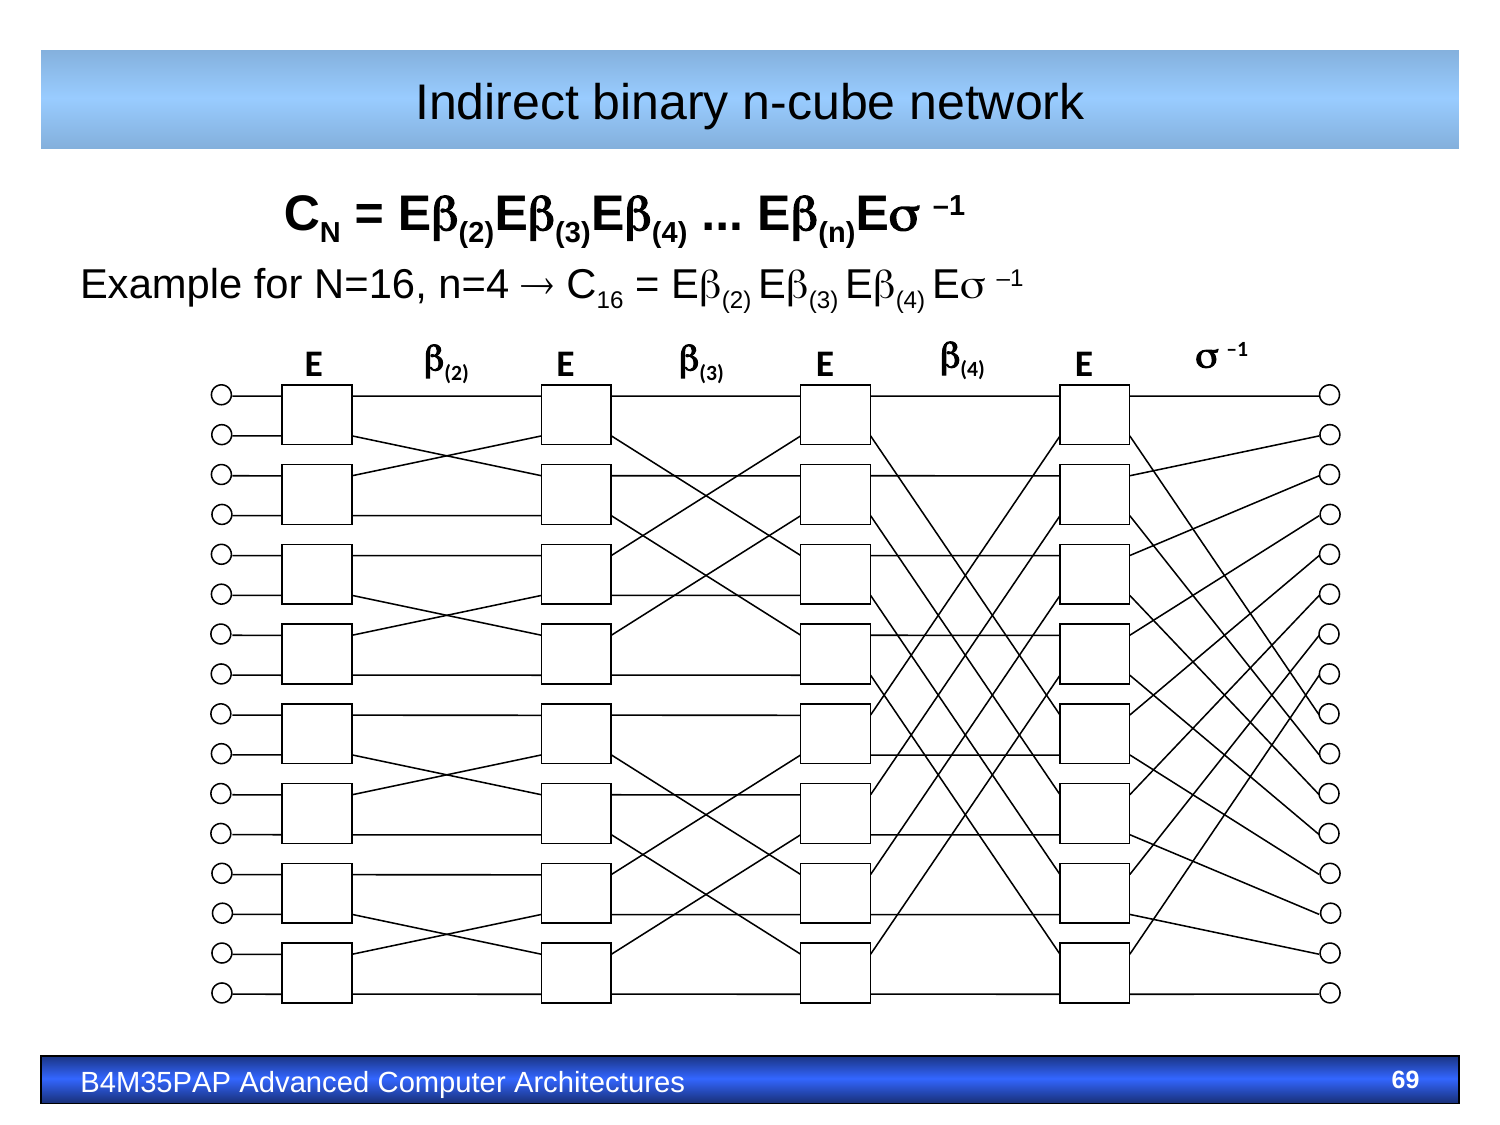

# Indirect binary n-cube network
 			CN = E(2)E(3)E(4) ... E(n)E –1
Example for N=16, n=4  C16 = E(2) E(3) E(4) E –1
 –1
(4)
(2)
(3)
E
E
E
E